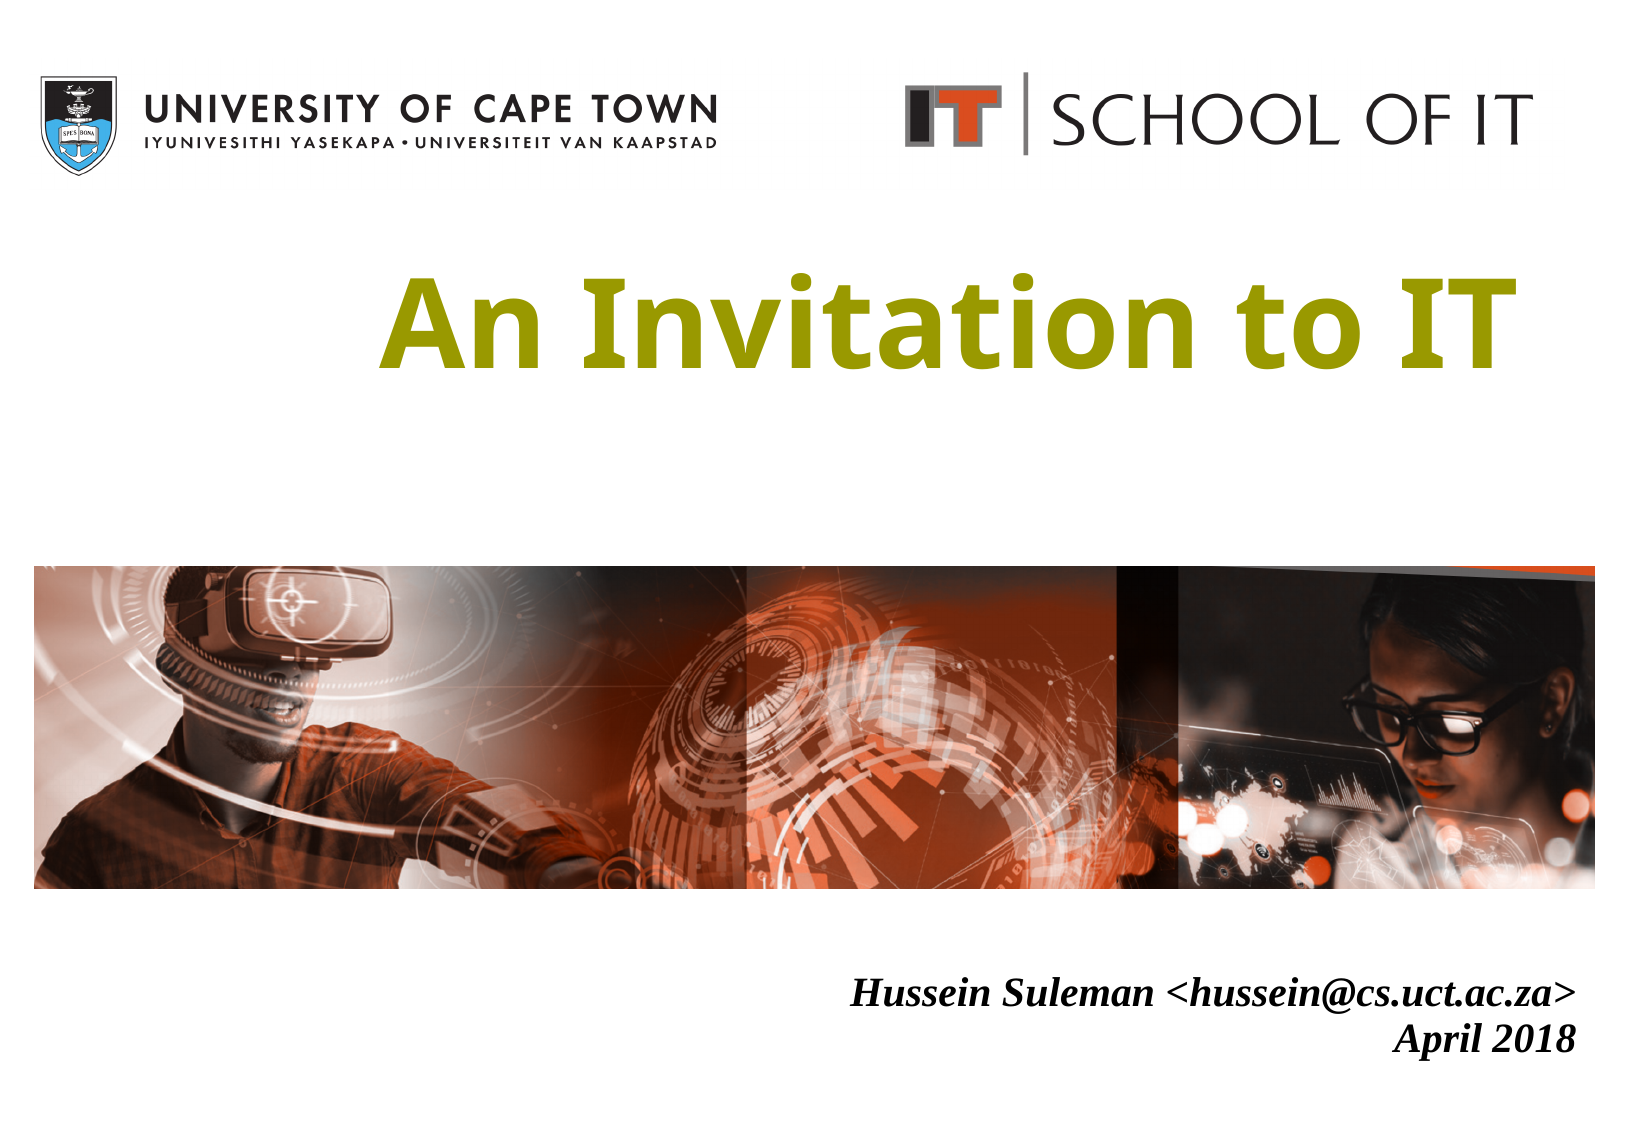

# An Invitation to IT
Hussein Suleman <hussein@cs.uct.ac.za>
April 2018